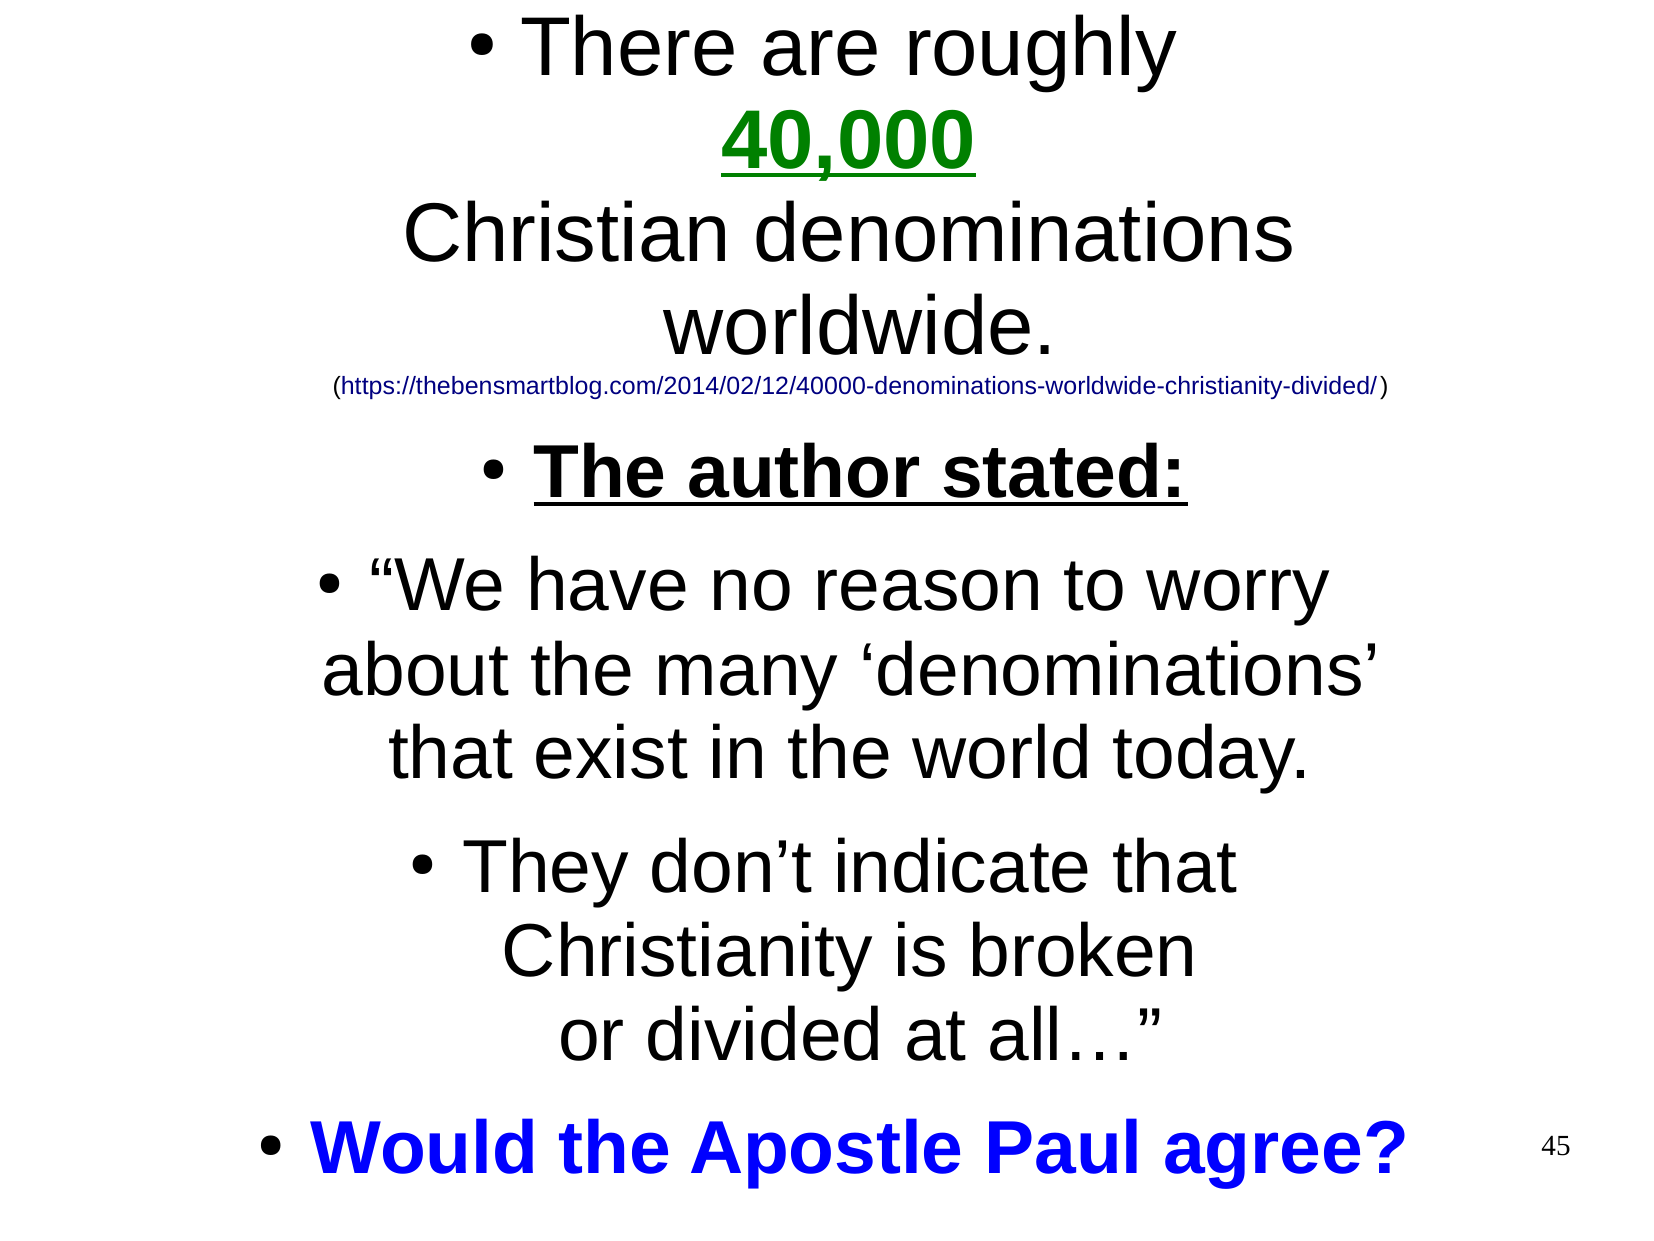

# There are roughly 40,000 Christian denominations worldwide. (https://thebensmartblog.com/2014/02/12/40000-denominations-worldwide-christianity-divided/)
The author stated:
“We have no reason to worry
about the many ‘denominations’
that exist in the world today.
They don’t indicate that
Christianity is broken
or divided at all…”
Would the Apostle Paul agree?
45